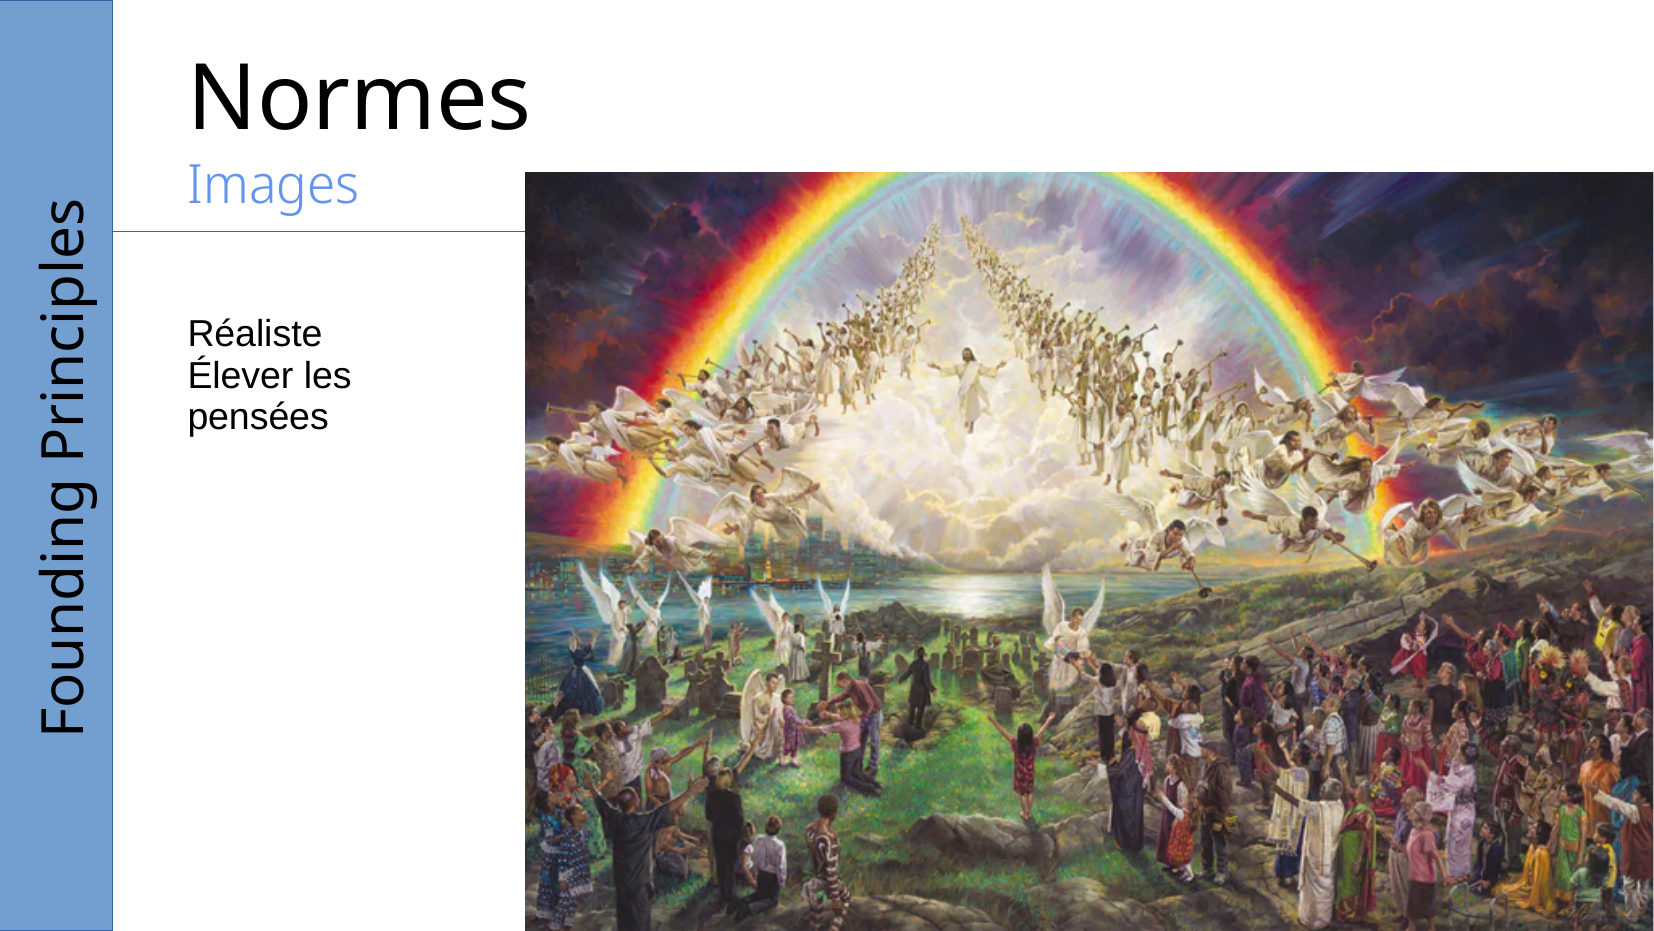

# Normes
Images
Réaliste
Élever les pensées
Founding Principles